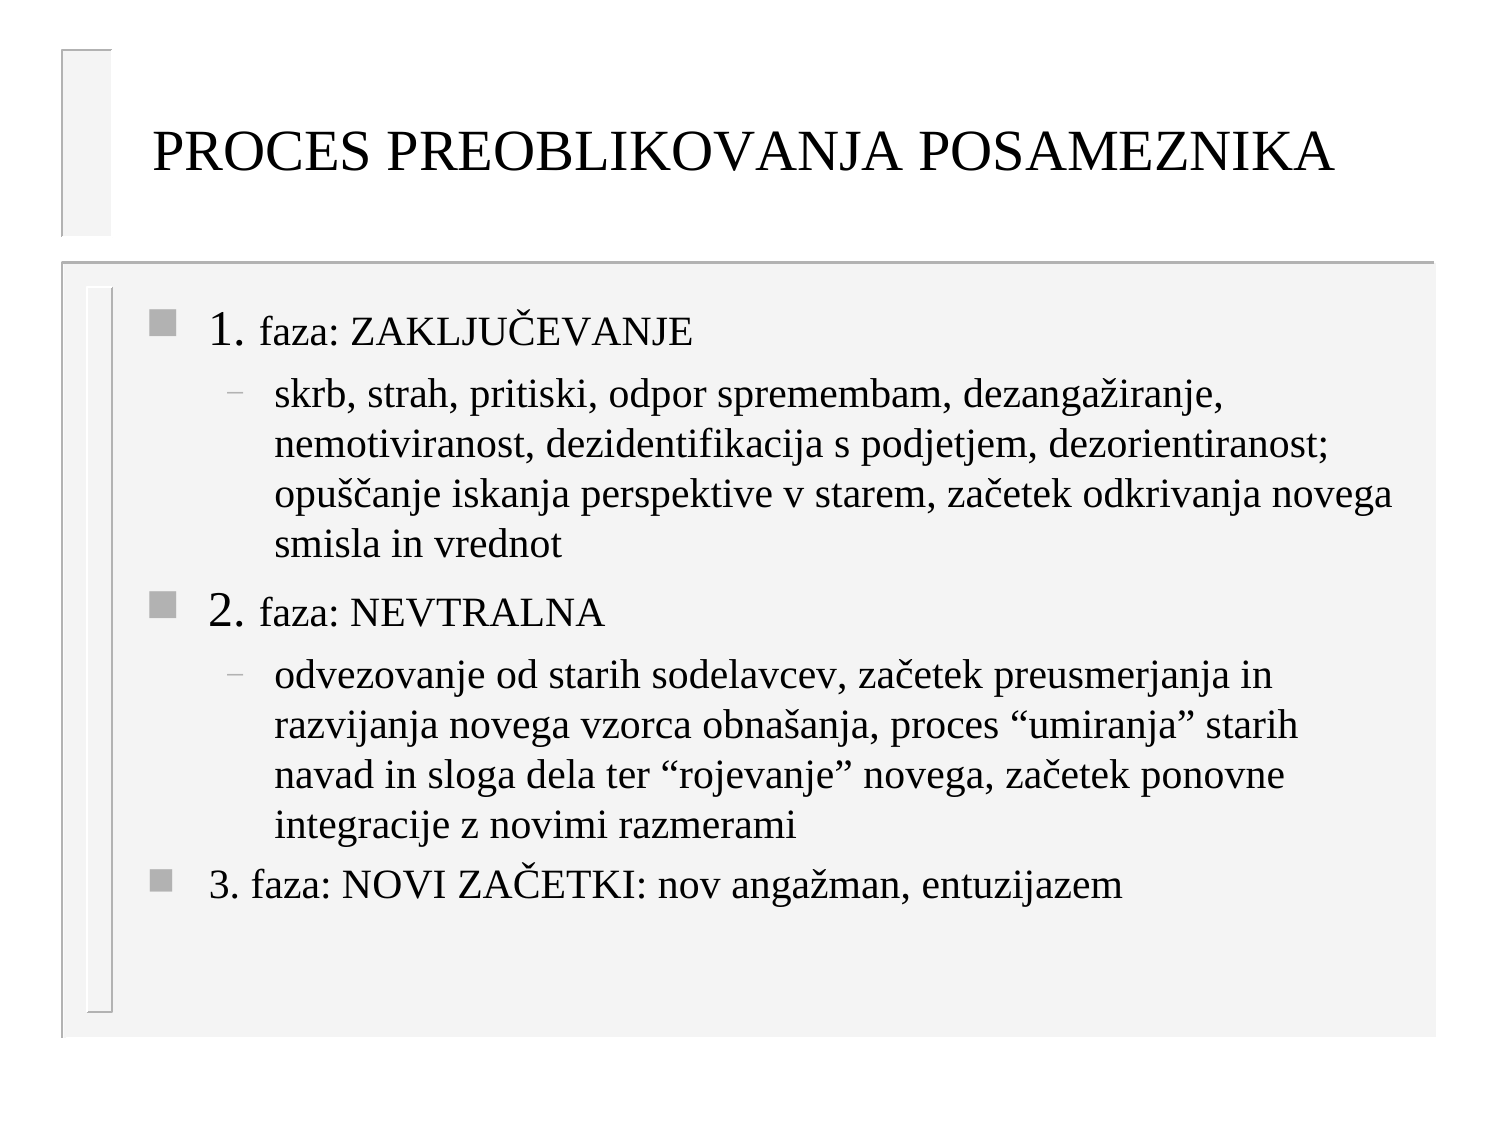

# PROCES PREOBLIKOVANJA POSAMEZNIKA
1. faza: ZAKLJUČEVANJE
skrb, strah, pritiski, odpor spremembam, dezangažiranje, nemotiviranost, dezidentifikacija s podjetjem, dezorientiranost; opuščanje iskanja perspektive v starem, začetek odkrivanja novega smisla in vrednot
2. faza: NEVTRALNA
odvezovanje od starih sodelavcev, začetek preusmerjanja in razvijanja novega vzorca obnašanja, proces “umiranja” starih navad in sloga dela ter “rojevanje” novega, začetek ponovne integracije z novimi razmerami
3. faza: NOVI ZAČETKI: nov angažman, entuzijazem